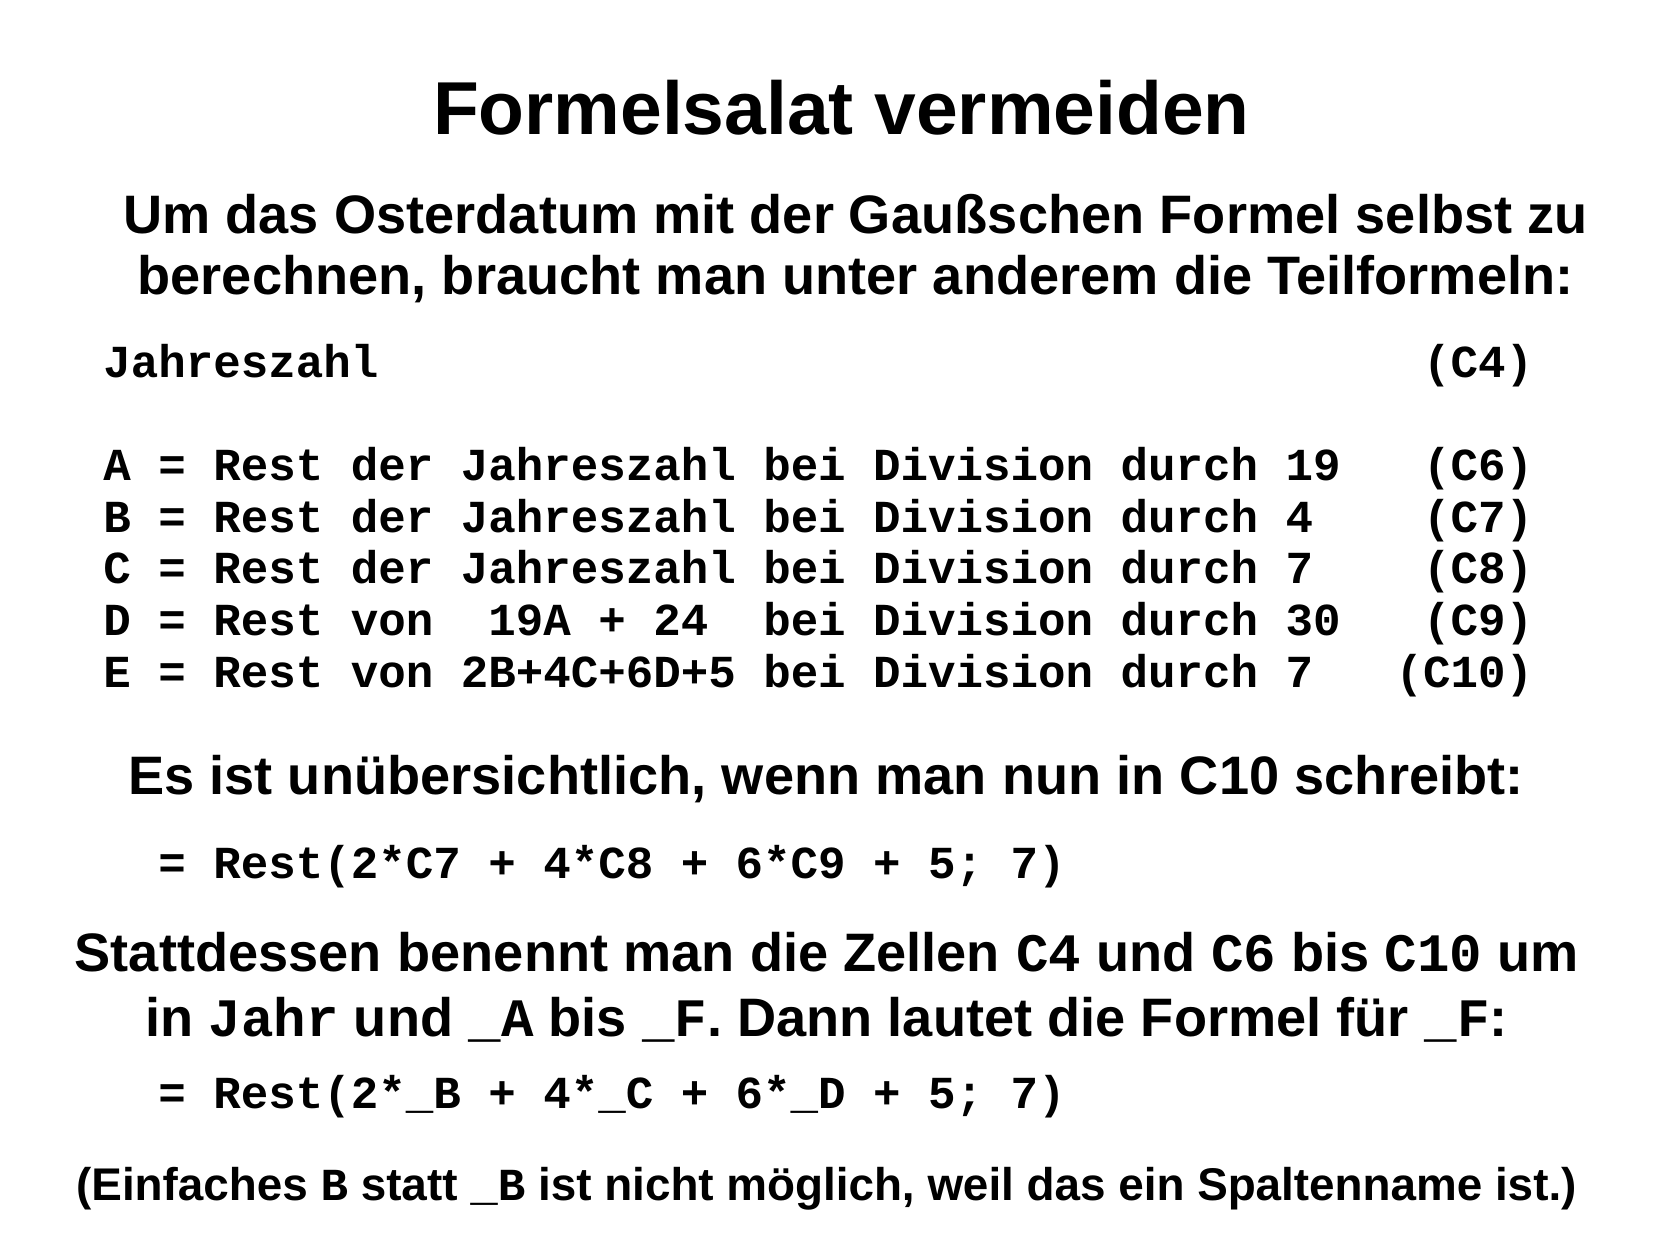

Formelsalat vermeiden
Um das Osterdatum mit der Gaußschen Formel selbst zu berechnen, braucht man unter anderem die Teilformeln:
Jahreszahl (C4)
A = Rest der Jahreszahl bei Division durch 19 (C6)
B = Rest der Jahreszahl bei Division durch 4 (C7)
C = Rest der Jahreszahl bei Division durch 7 (C8)
D = Rest von 19A + 24 bei Division durch 30 (C9)
E = Rest von 2B+4C+6D+5 bei Division durch 7 (C10)
Es ist unübersichtlich, wenn man nun in C10 schreibt:
 = Rest(2*C7 + 4*C8 + 6*C9 + 5; 7)
Stattdessen benennt man die Zellen C4 und C6 bis C10 um in Jahr und _A bis _F. Dann lautet die Formel für _F:
 = Rest(2*_B + 4*_C + 6*_D + 5; 7)
(Einfaches B statt _B ist nicht möglich, weil das ein Spaltenname ist.)